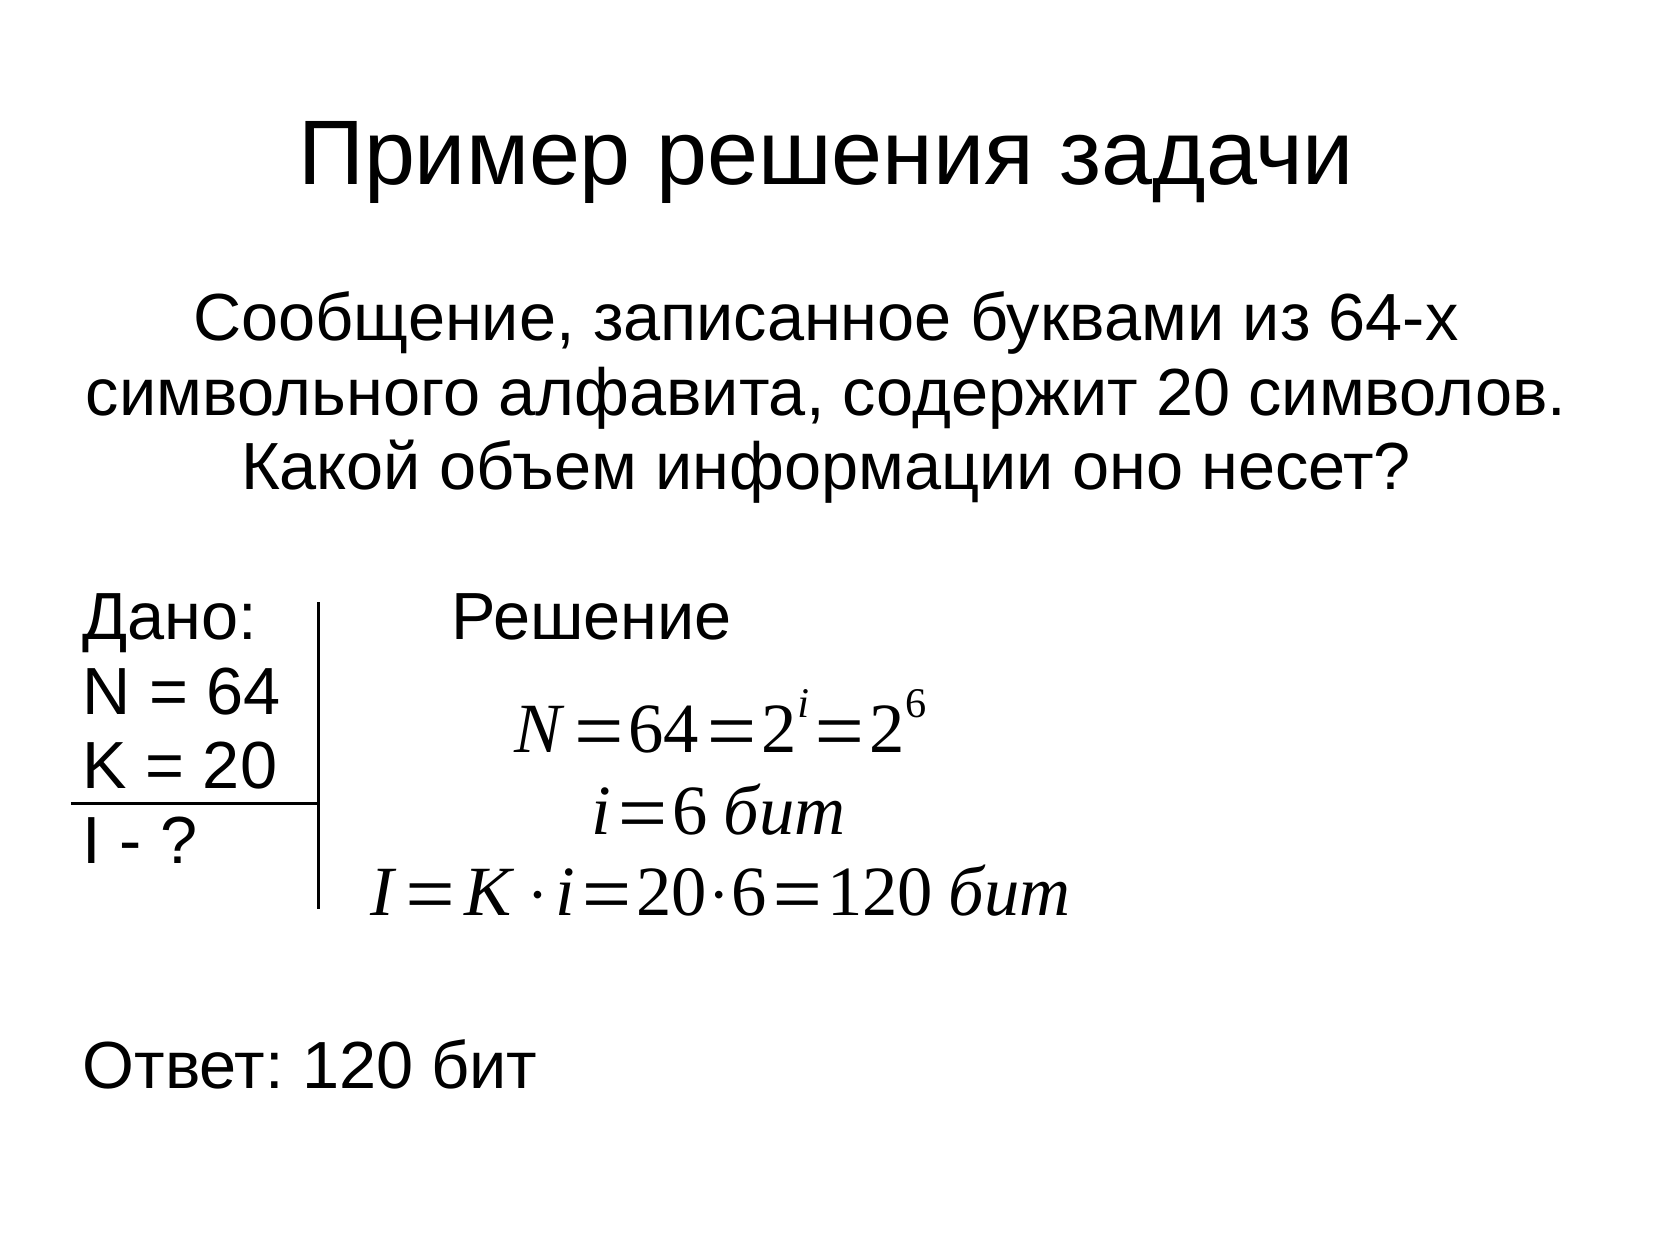

# Пример решения задачи
Сообщение, записанное буквами из 64-х символьного алфавита, содержит 20 символов. Какой объем информации оно несет?
Дано:			Решение
N = 64
K = 20
I - ?
Ответ: 120 бит